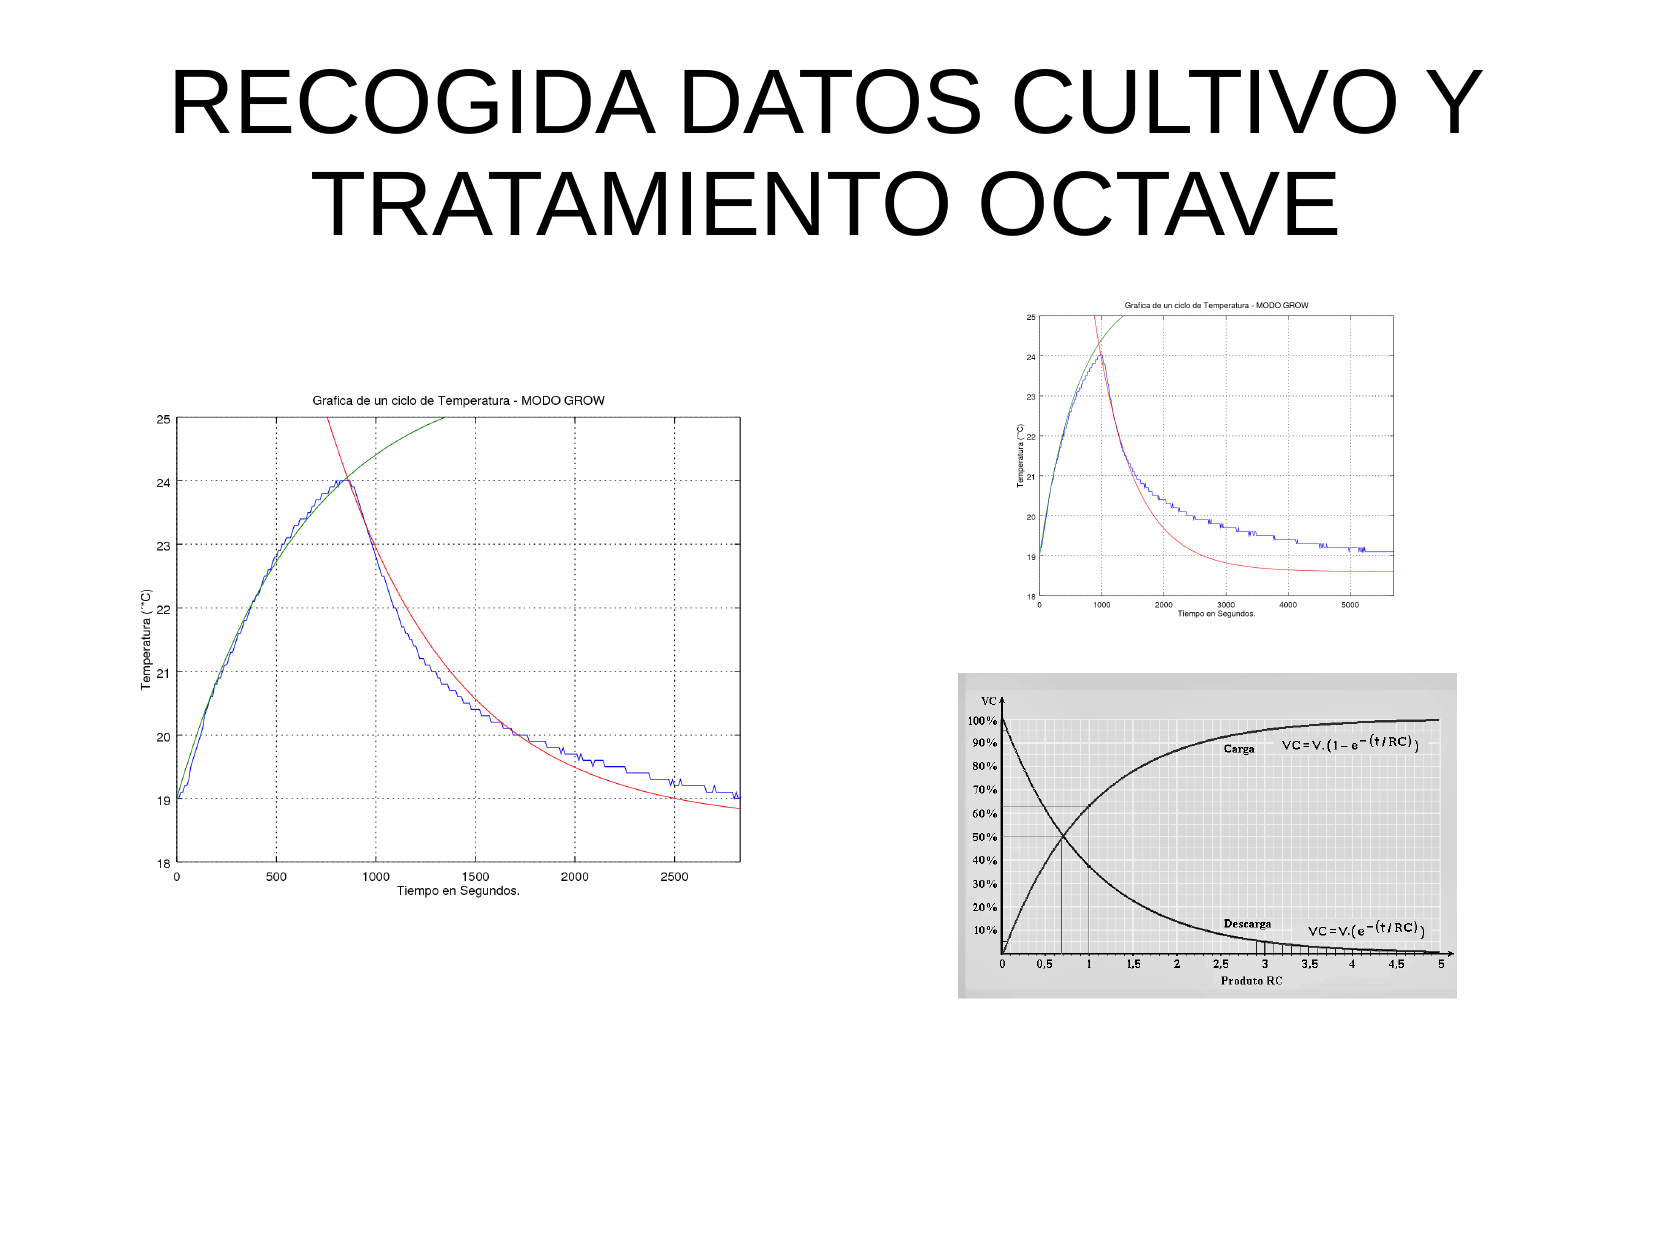

# RECOGIDA DATOS CULTIVO Y TRATAMIENTO OCTAVE